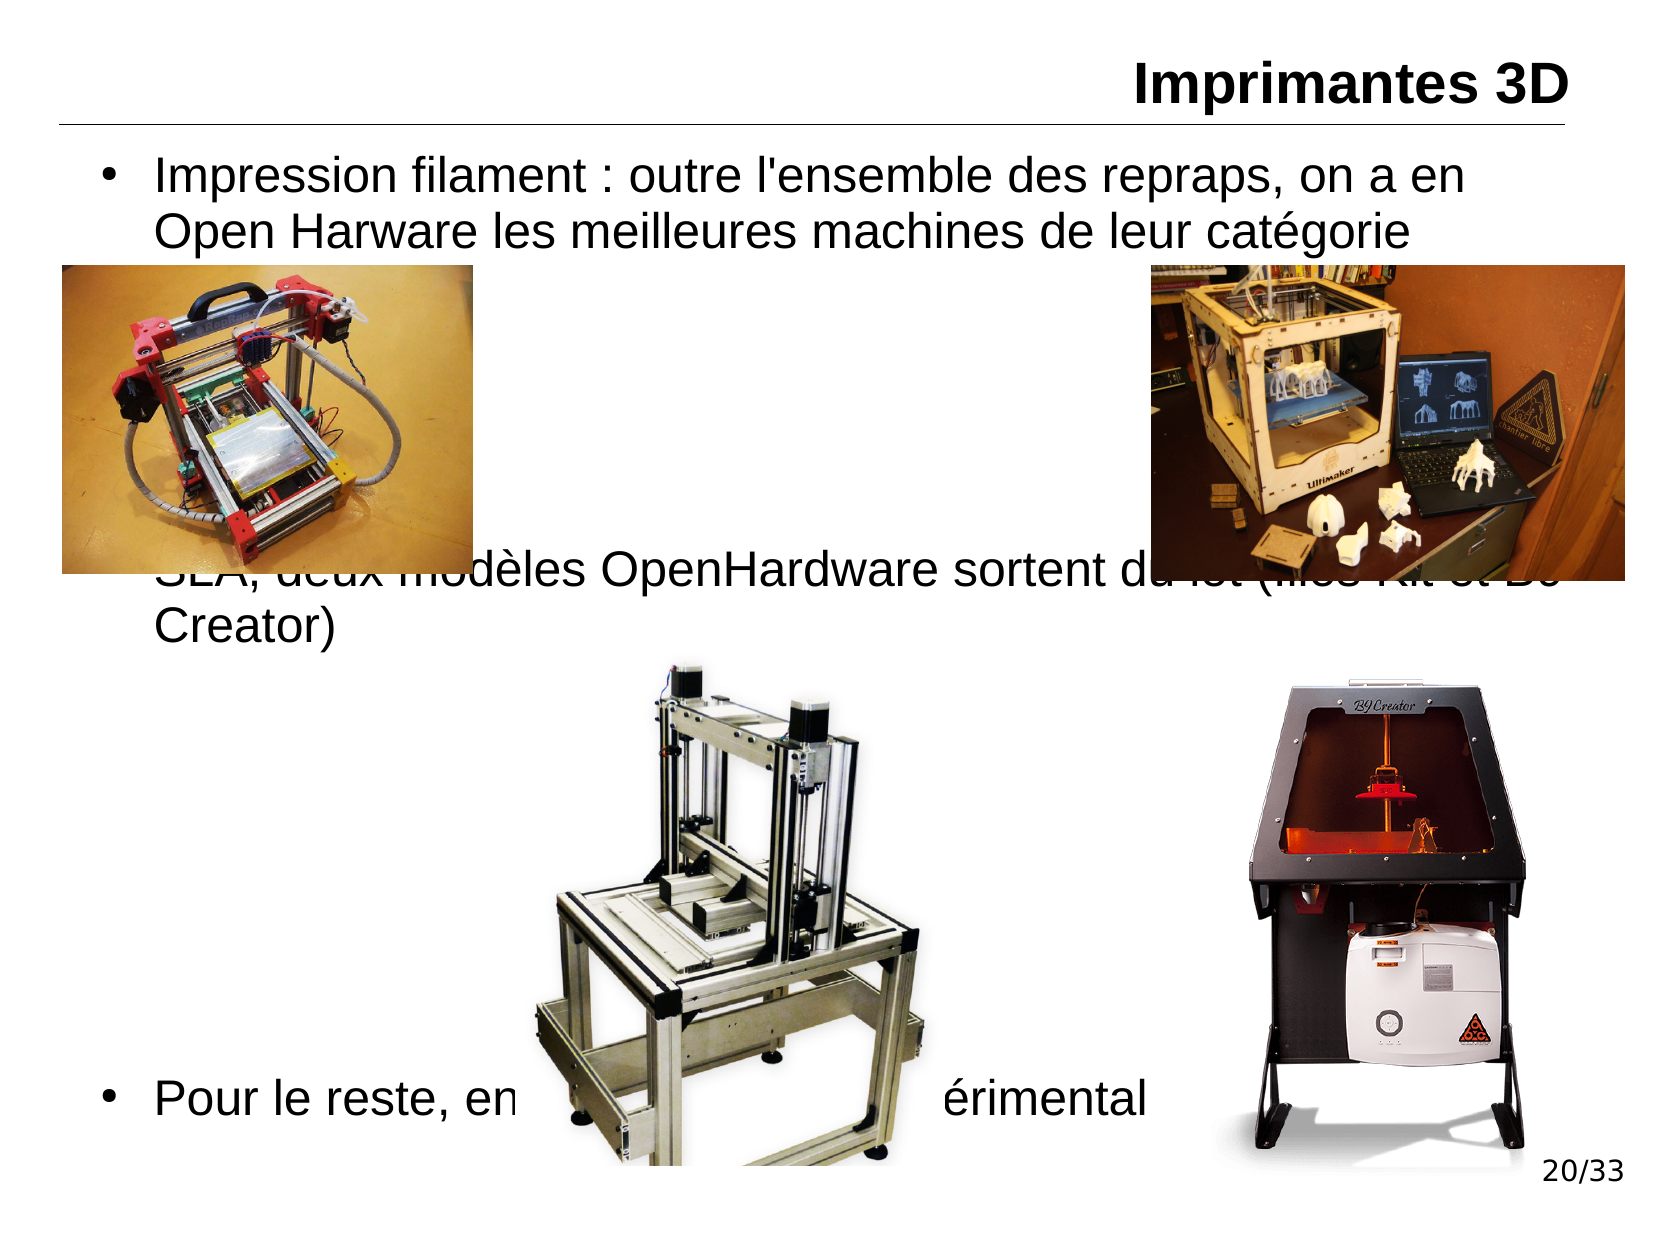

# Imprimantes 3D
Impression filament : outre l'ensemble des repraps, on a en Open Harware les meilleures machines de leur catégorie
SLA, deux modèles OpenHardware sortent du lot (Ilios Kit et B9 Creator)
Pour le reste, encore au niveau expérimental
20